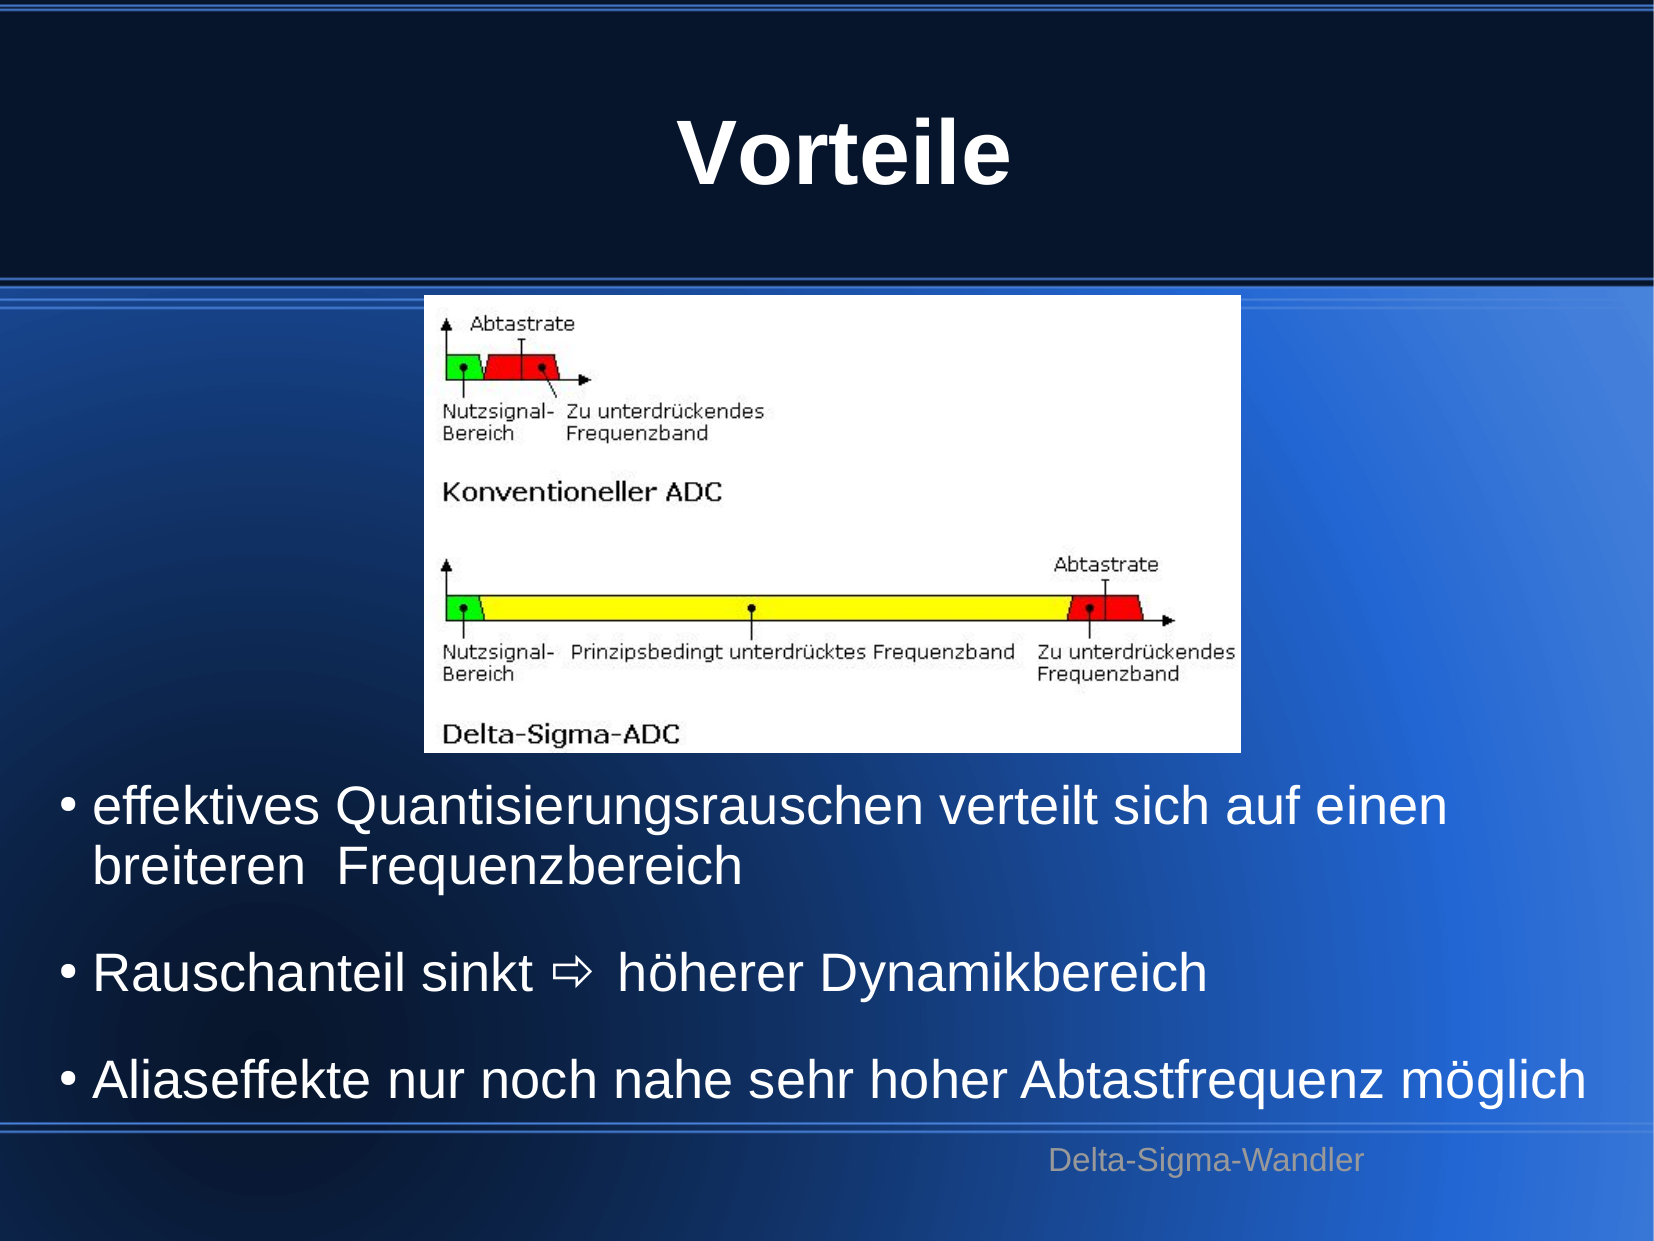

# Vorteile
 effektives Quantisierungsrauschen verteilt sich auf einen
 breiteren Frequenzbereich
 Rauschanteil sinkt  höherer Dynamikbereich
 Aliaseffekte nur noch nahe sehr hoher Abtastfrequenz möglich
Delta-Sigma-Wandler